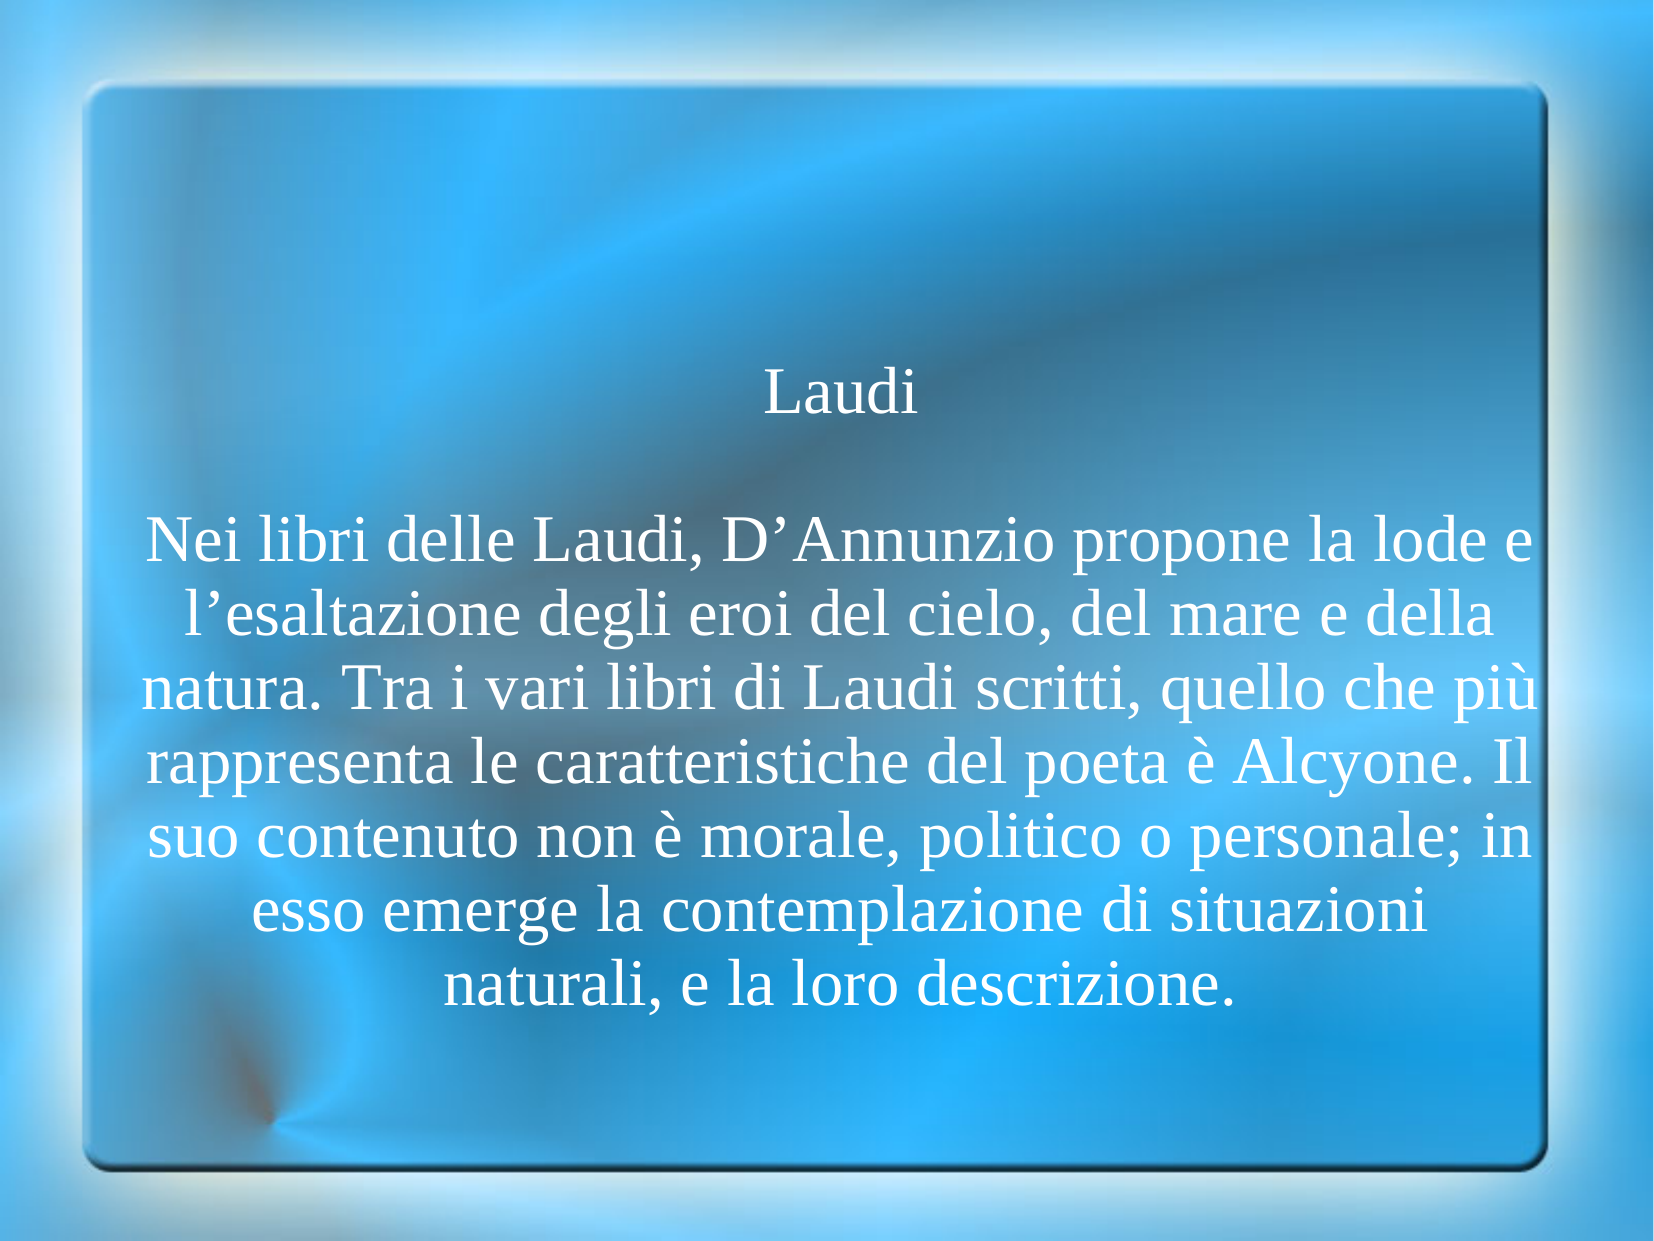

# Laudi
Nei libri delle Laudi, D’Annunzio propone la lode e l’esaltazione degli eroi del cielo, del mare e della natura. Tra i vari libri di Laudi scritti, quello che più rappresenta le caratteristiche del poeta è Alcyone. Il suo contenuto non è morale, politico o personale; in esso emerge la contemplazione di situazioni naturali, e la loro descrizione.